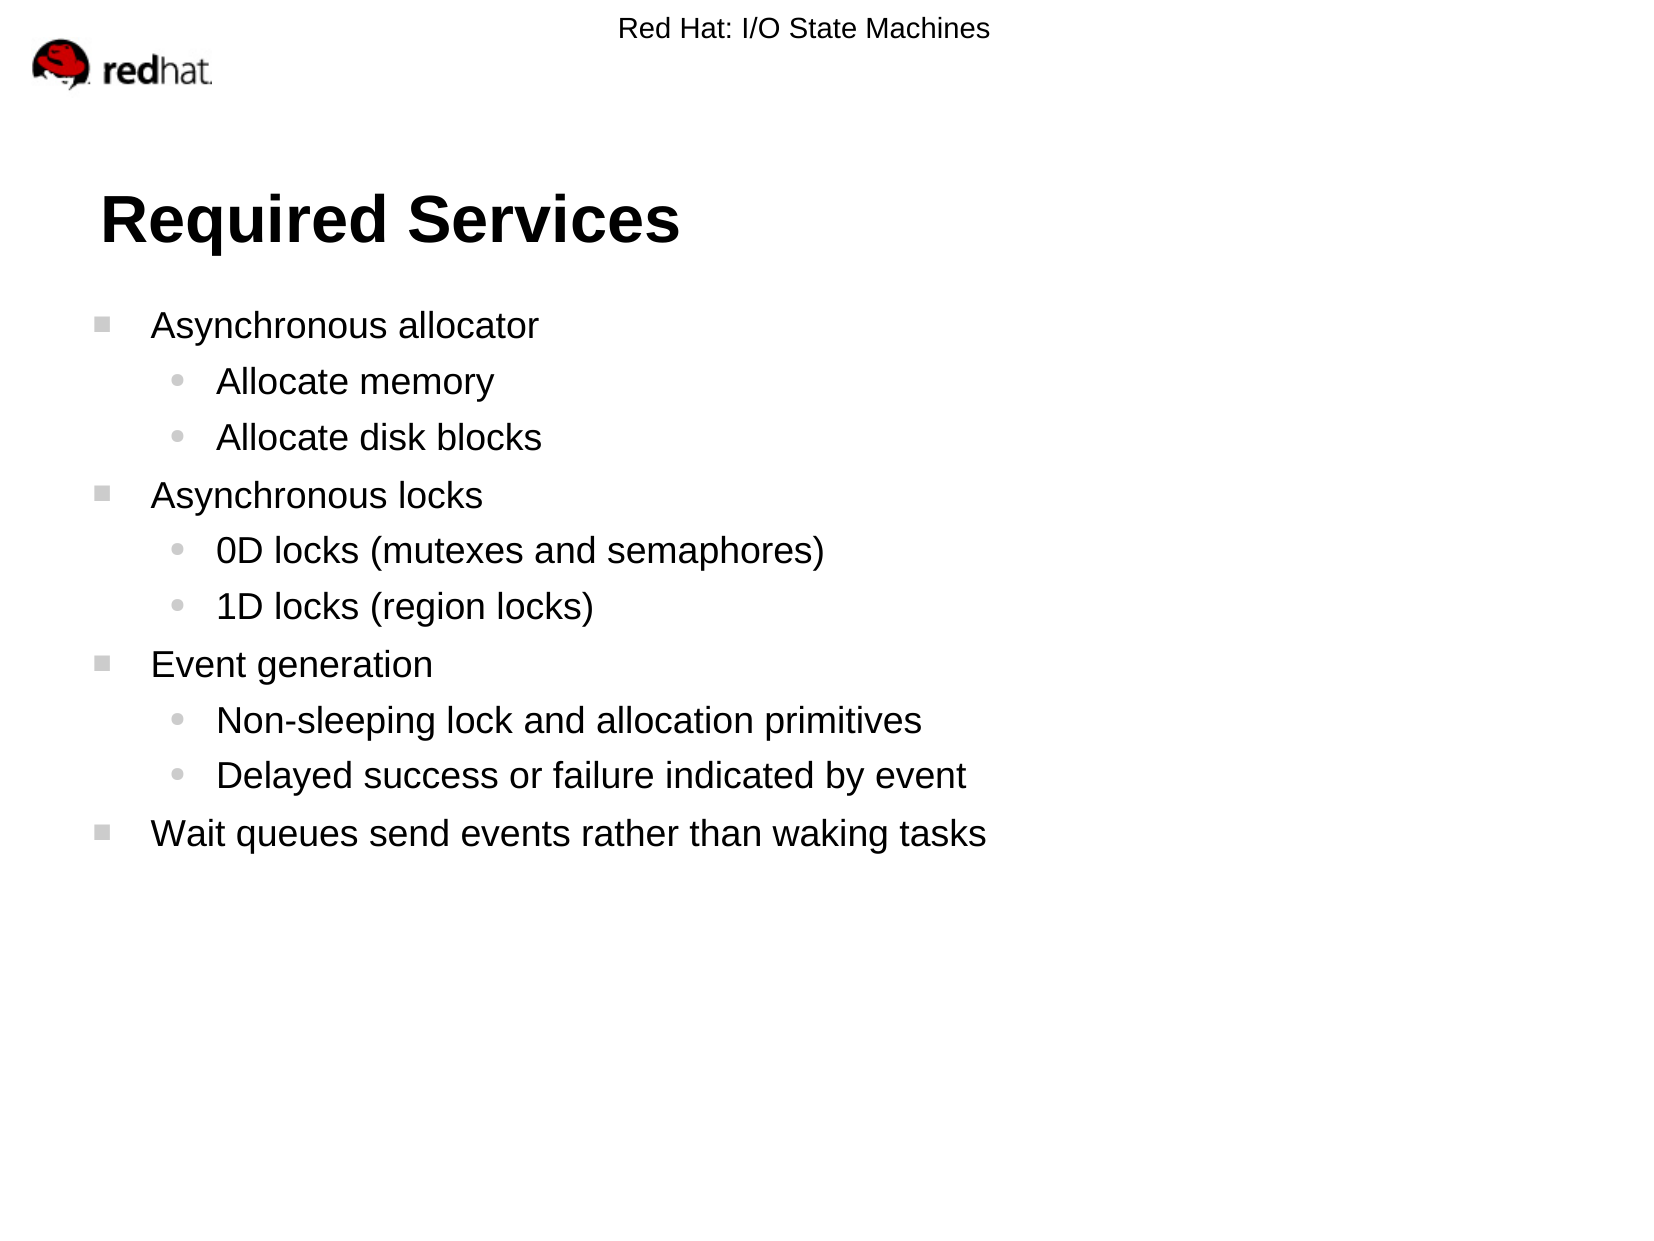

# Required Services
Asynchronous allocator
Allocate memory
Allocate disk blocks
Asynchronous locks
0D locks (mutexes and semaphores)
1D locks (region locks)
Event generation
Non-sleeping lock and allocation primitives
Delayed success or failure indicated by event
Wait queues send events rather than waking tasks